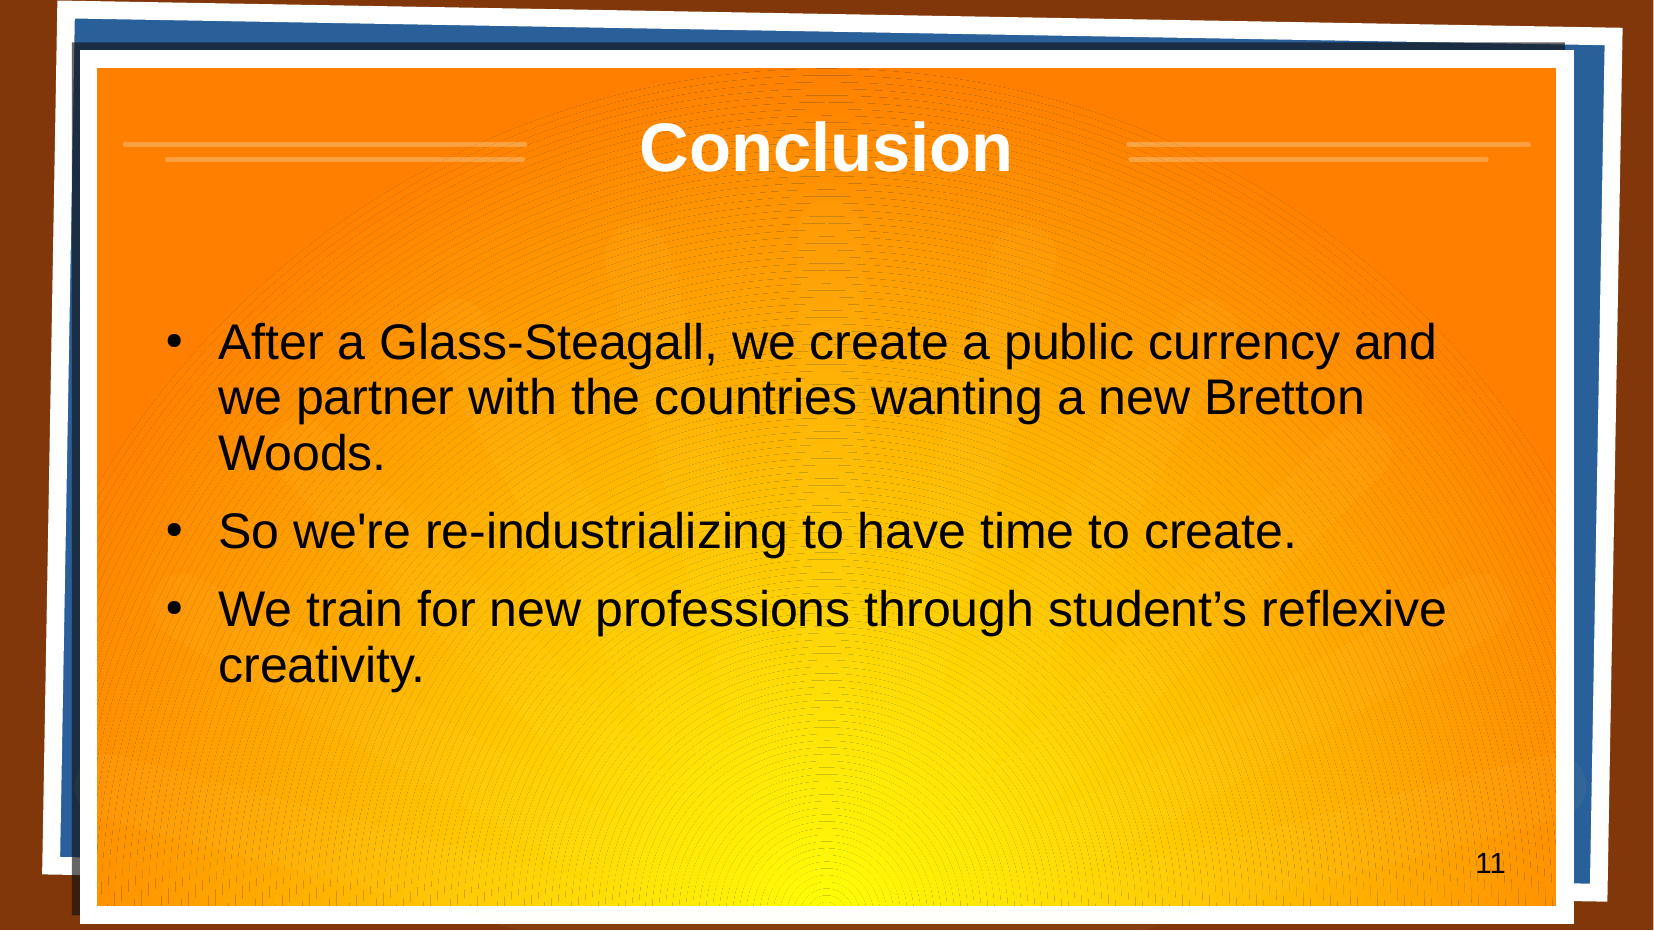

# Conclusion
After a Glass-Steagall, we create a public currency and we partner with the countries wanting a new Bretton Woods.
So we're re-industrializing to have time to create.
We train for new professions through student’s reflexive creativity.
11